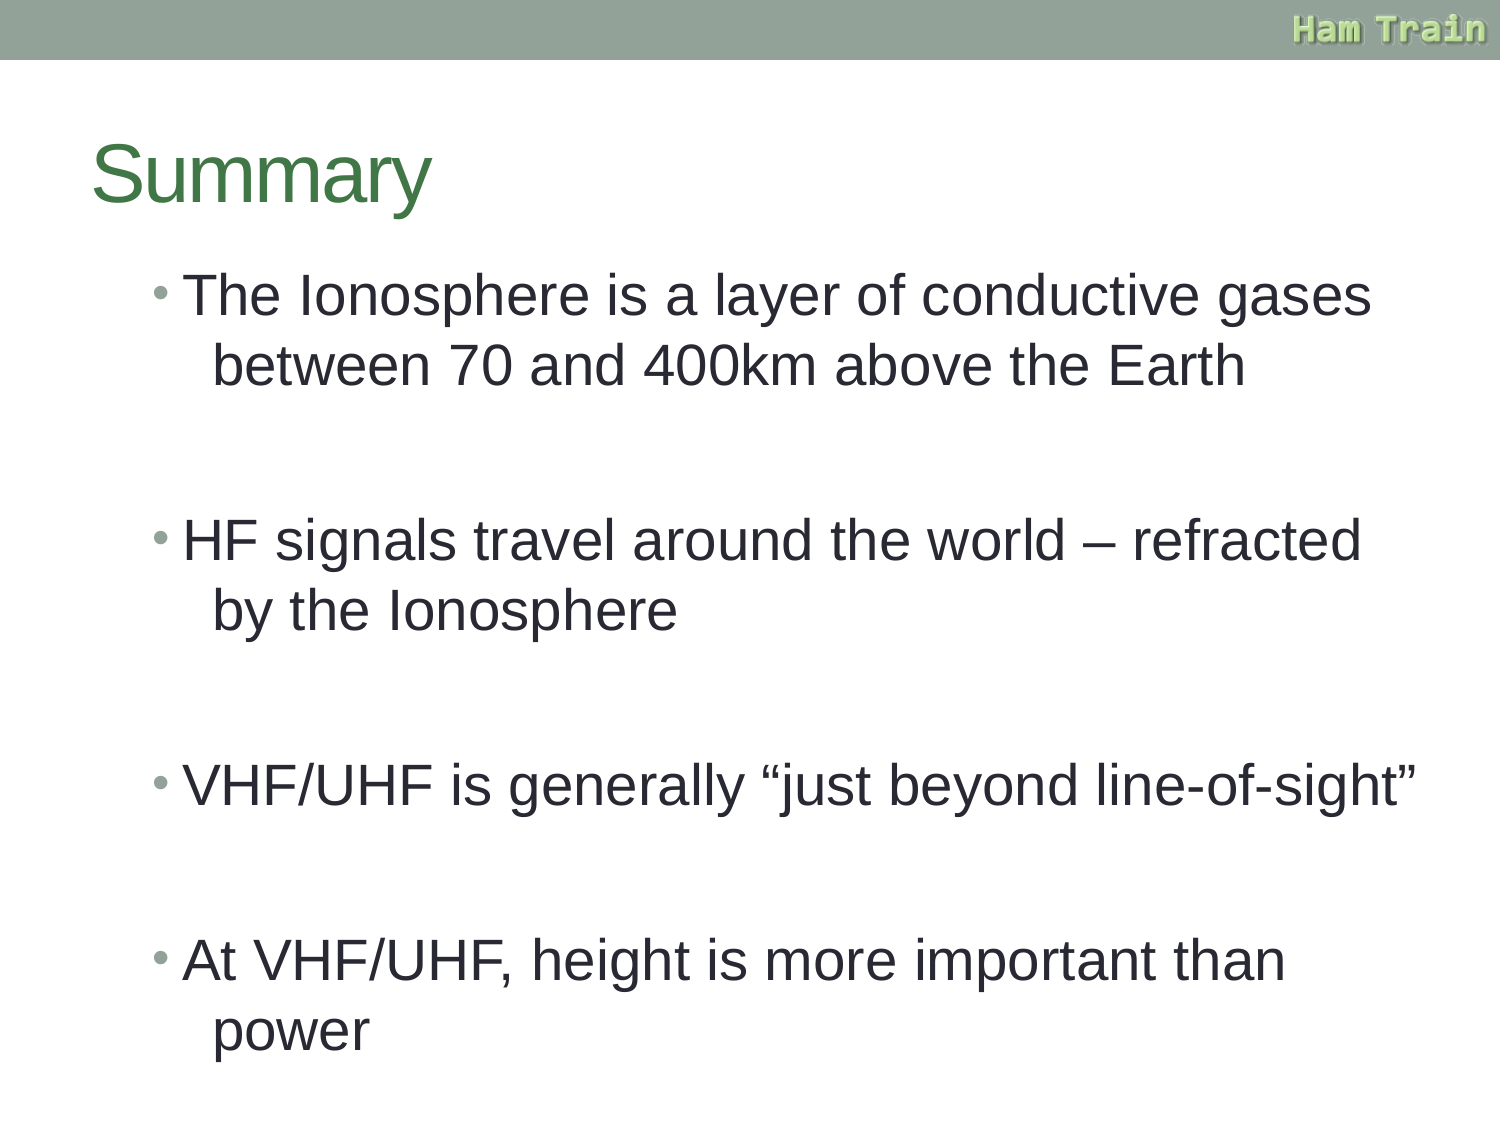

# Summary
The Ionosphere is a layer of conductive gases between 70 and 400km above the Earth
HF signals travel around the world – refracted by the Ionosphere
VHF/UHF is generally “just beyond line-of-sight”
At VHF/UHF, height is more important than power